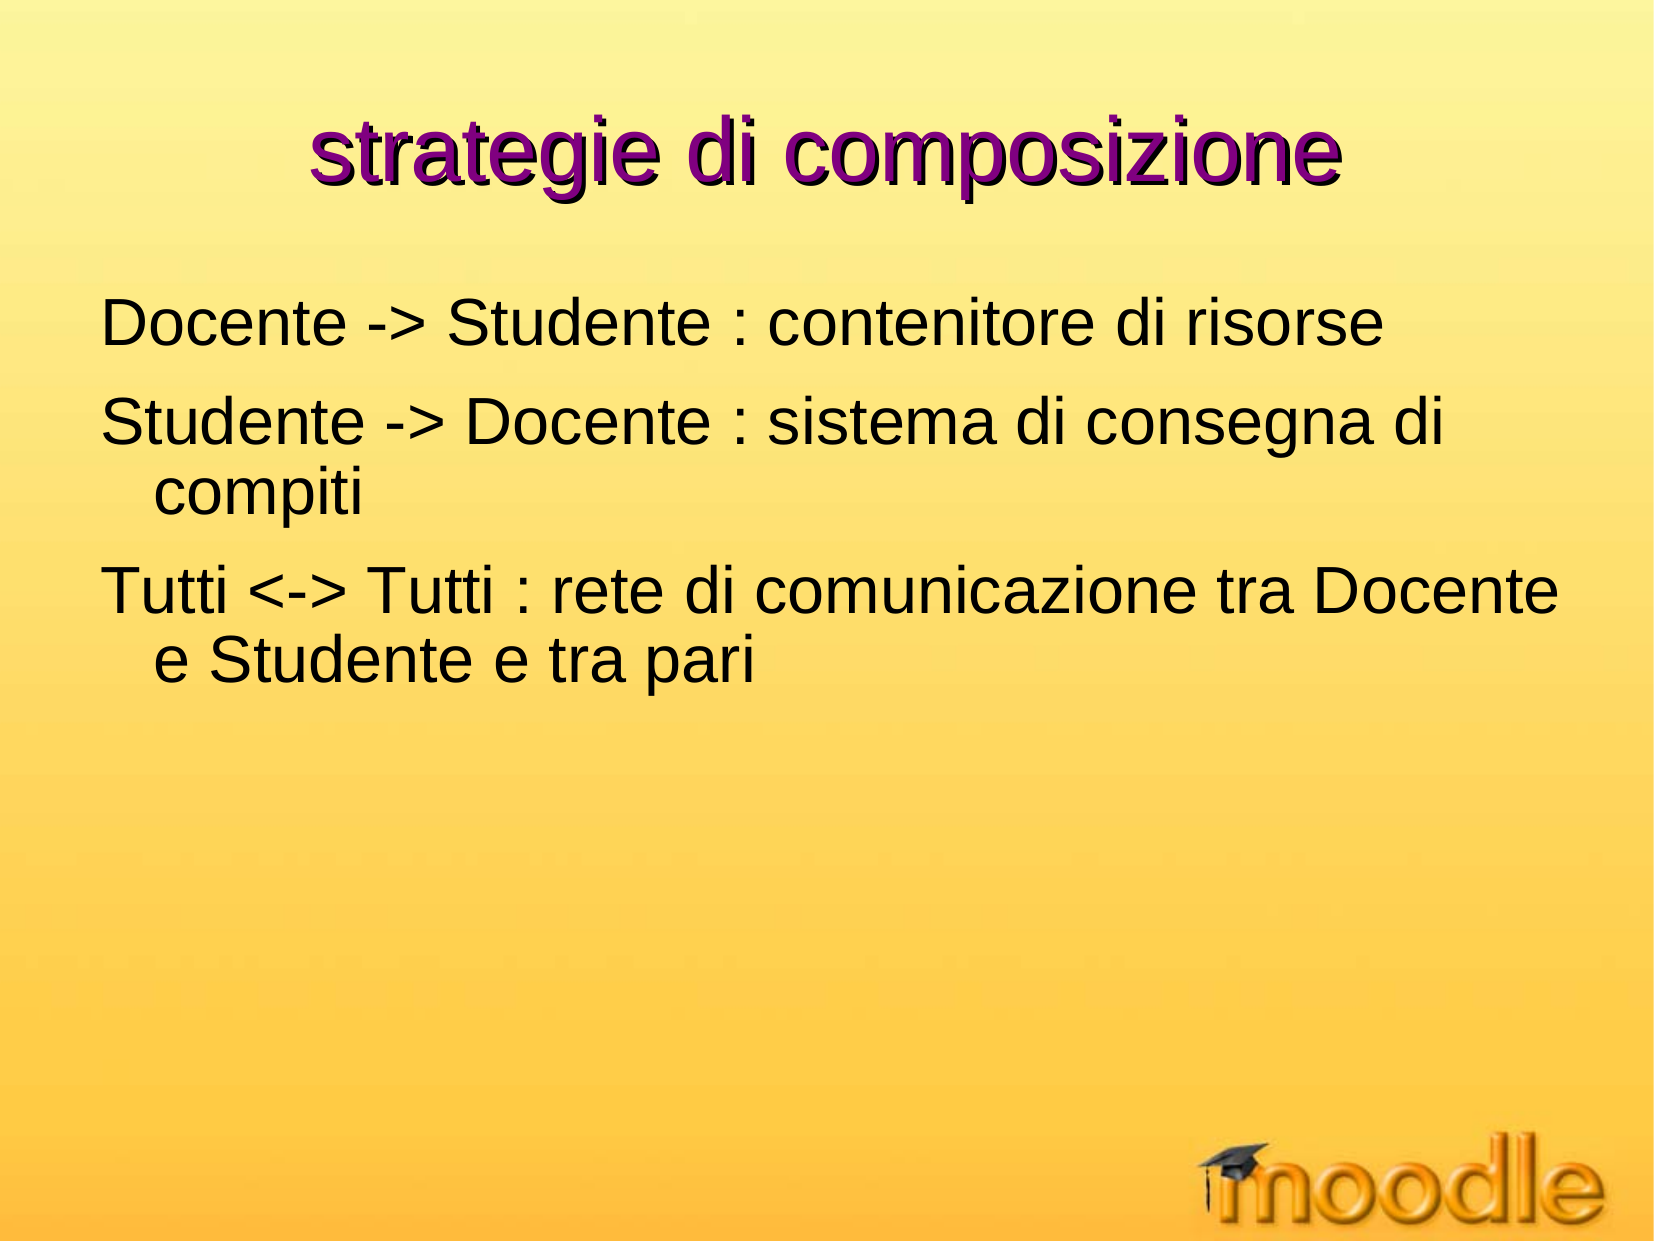

# strategie di composizione
Docente -> Studente : contenitore di risorse
Studente -> Docente : sistema di consegna di compiti
Tutti <-> Tutti : rete di comunicazione tra Docente e Studente e tra pari